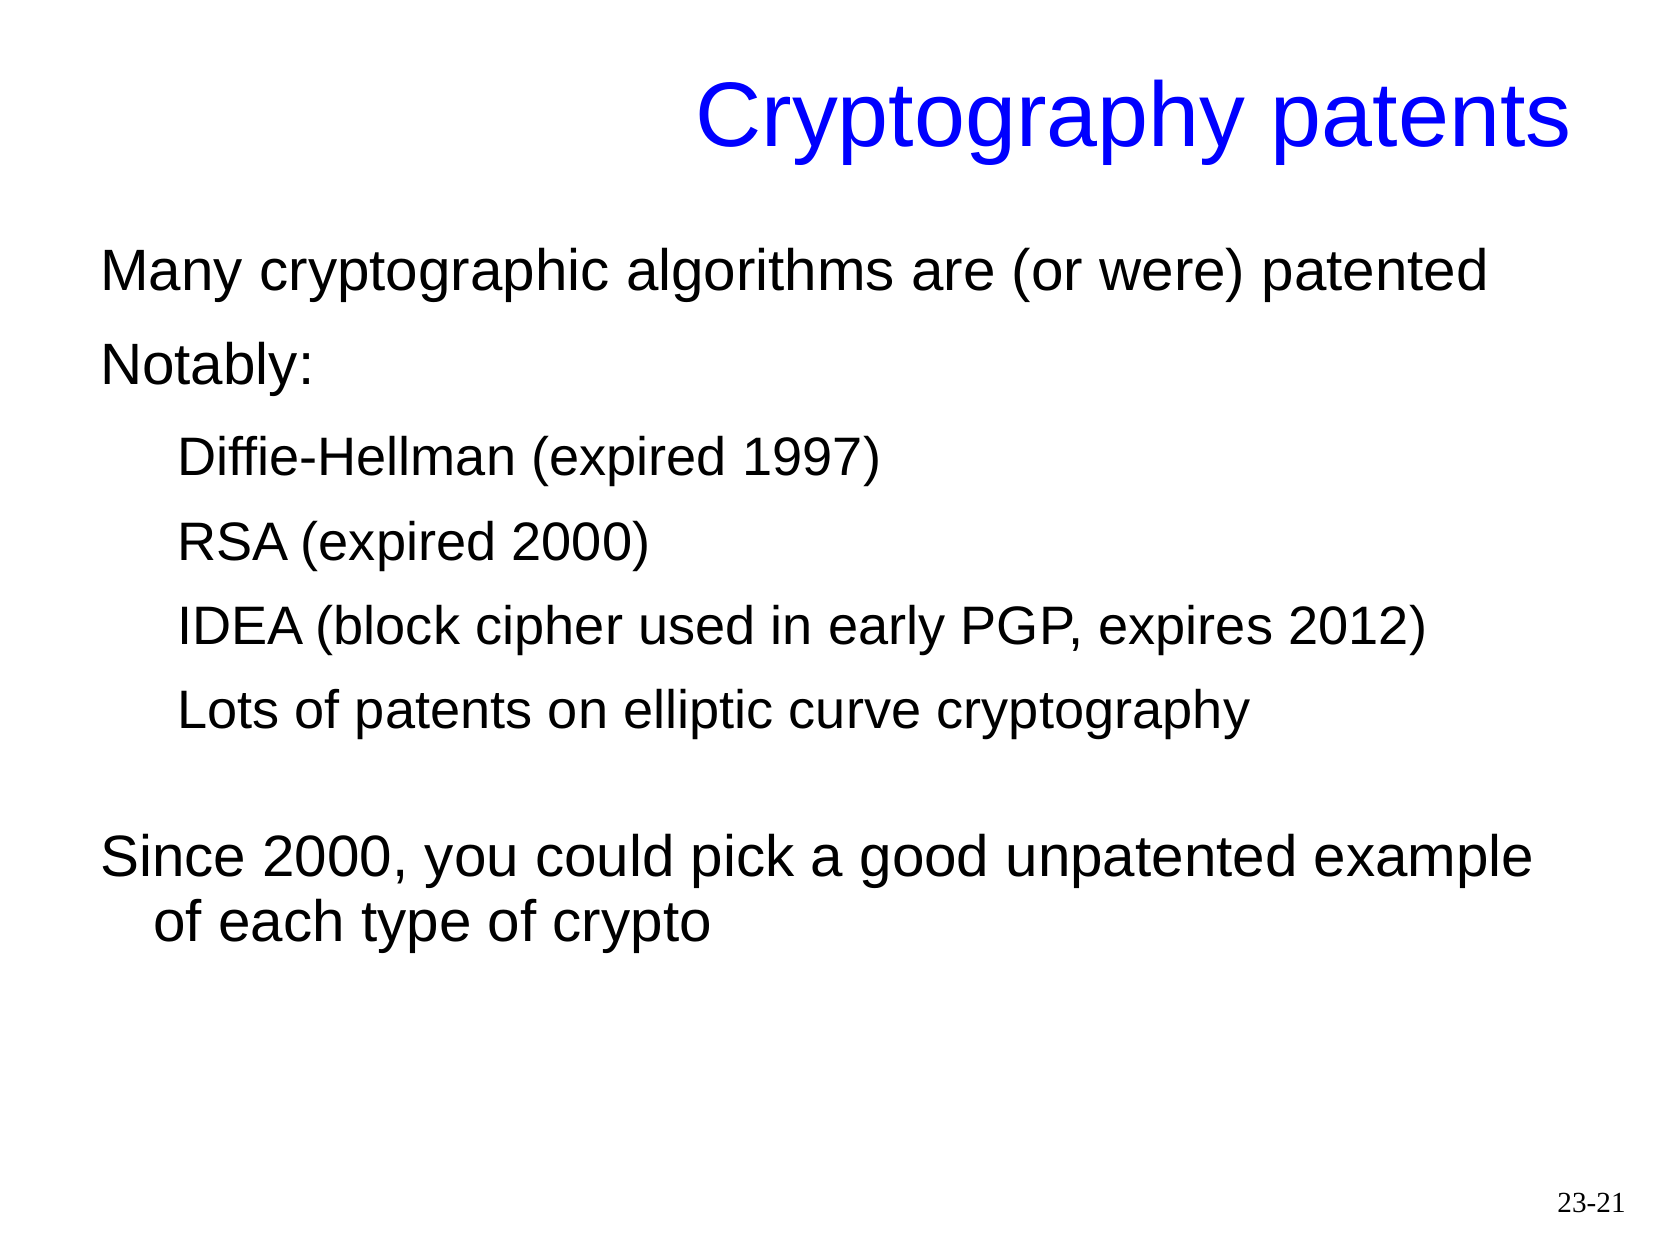

# Cryptography patents
Many cryptographic algorithms are (or were) patented
Notably:
Diffie-Hellman (expired 1997)
RSA (expired 2000)
IDEA (block cipher used in early PGP, expires 2012)
Lots of patents on elliptic curve cryptography
Since 2000, you could pick a good unpatented example of each type of crypto